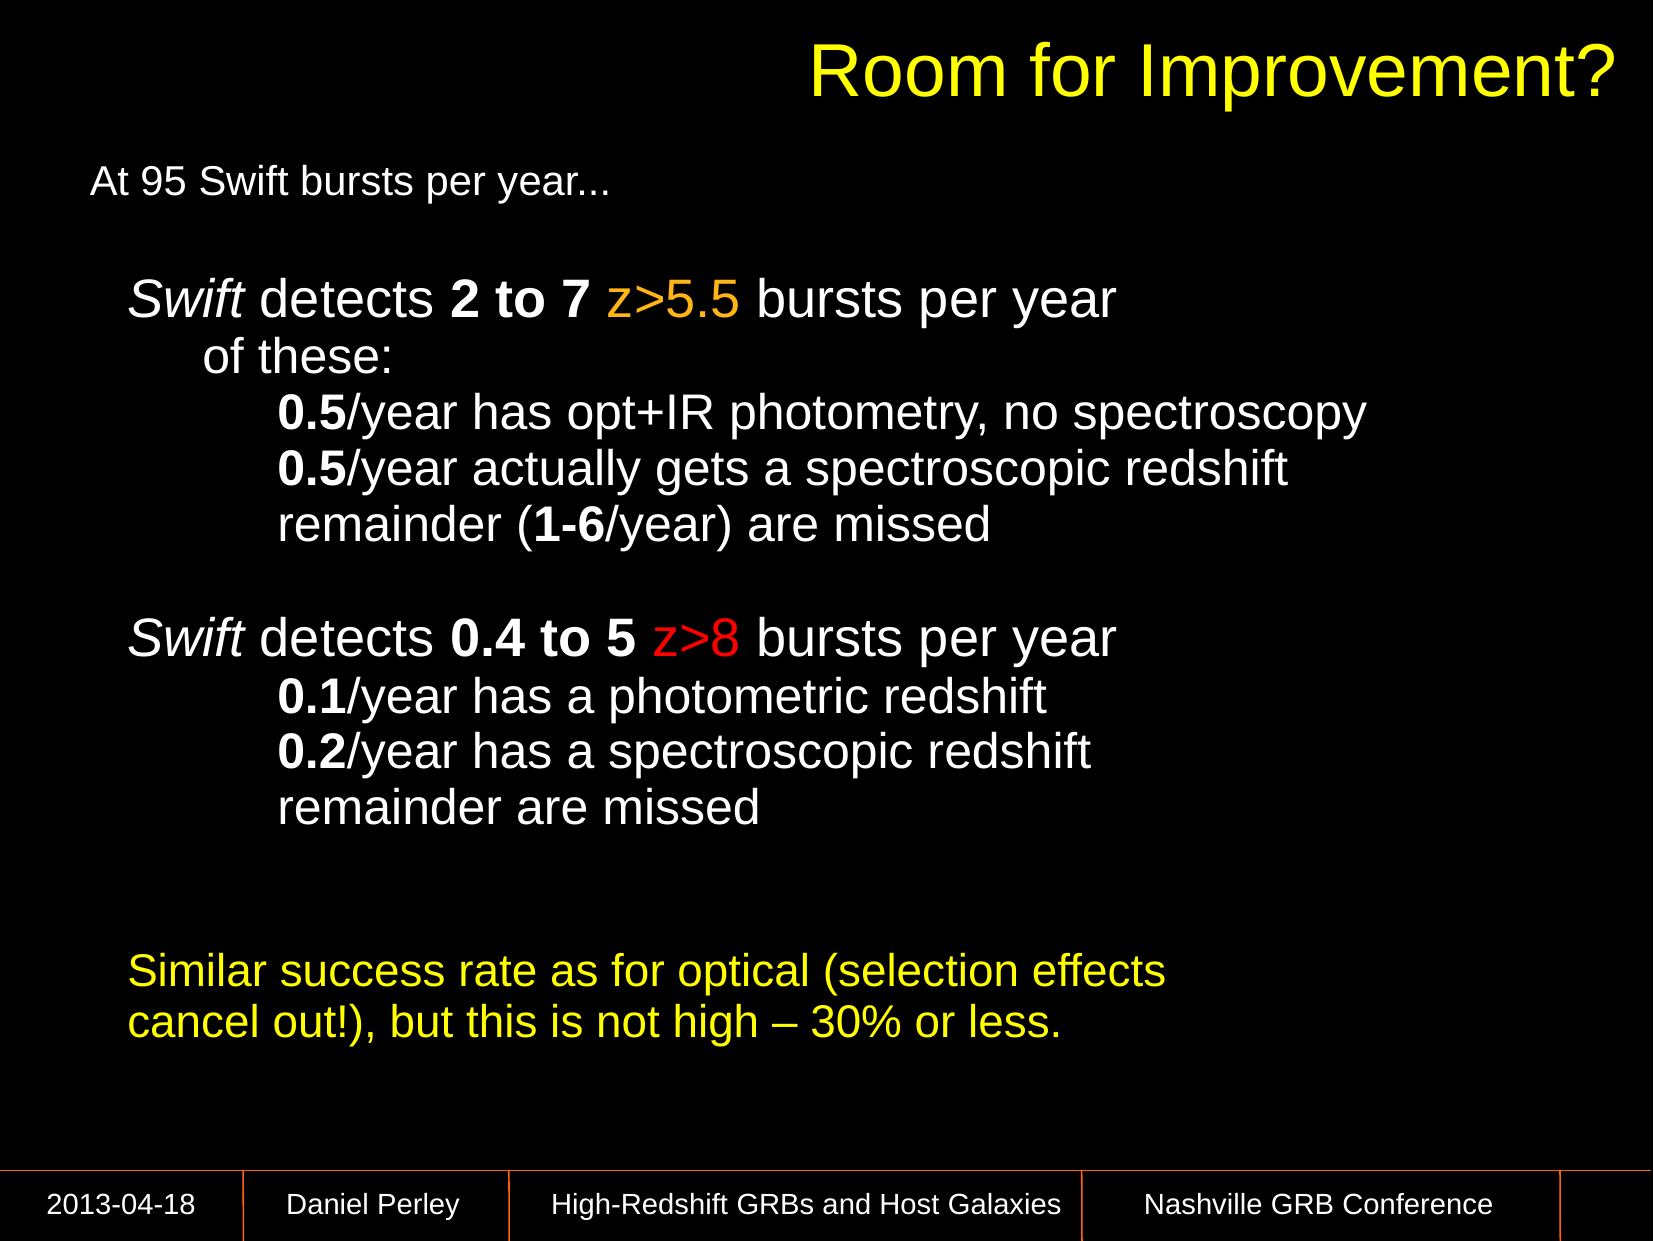

# Room for Improvement?
At 95 Swift bursts per year...
Swift detects 2 to 7 z>5.5 bursts per year
	of these:
		0.5/year has opt+IR photometry, no spectroscopy
		0.5/year actually gets a spectroscopic redshift
		remainder (1-6/year) are missed
Swift detects 0.4 to 5 z>8 bursts per year
		0.1/year has a photometric redshift
		0.2/year has a spectroscopic redshift
		remainder are missed
Similar success rate as for optical (selection effects cancel out!), but this is not high – 30% or less.